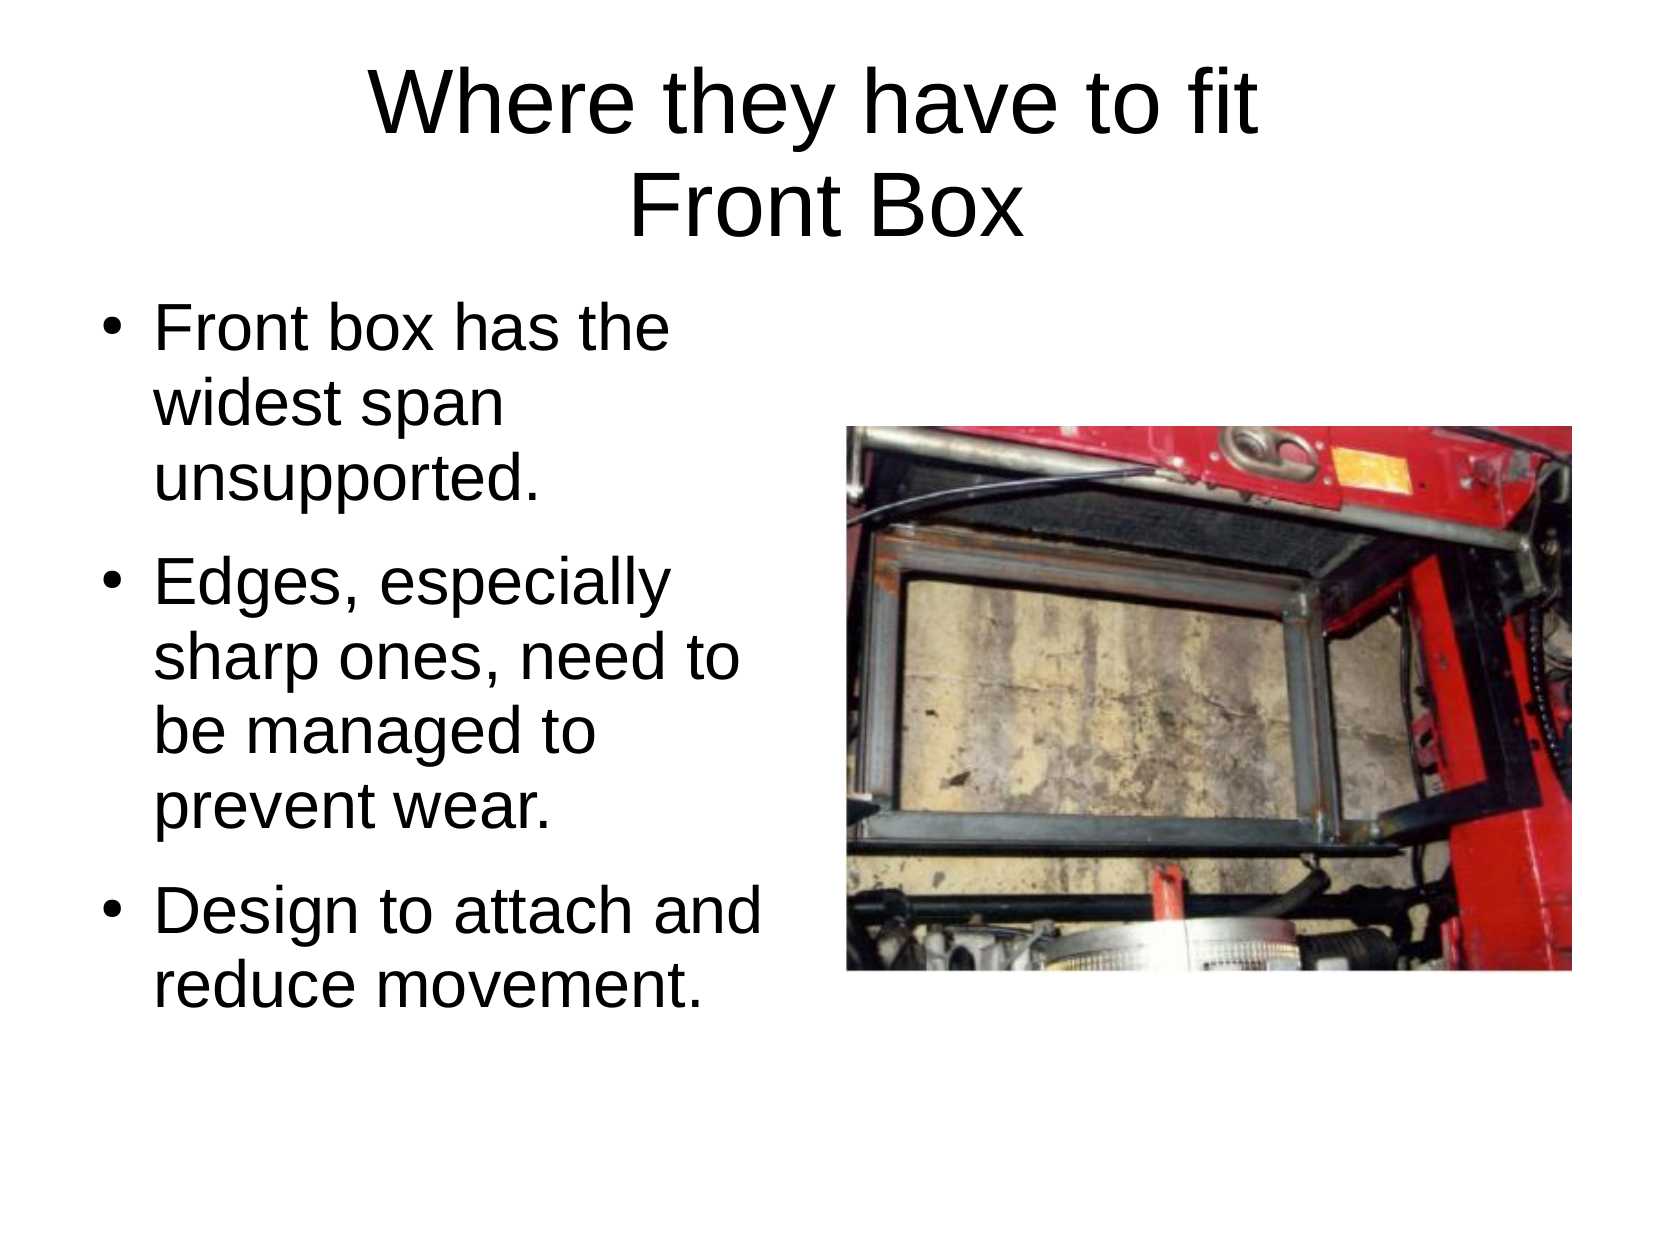

# Where they have to fit Front Box
Front box has the widest span unsupported.
Edges, especially sharp ones, need to be managed to prevent wear.
Design to attach and reduce movement.